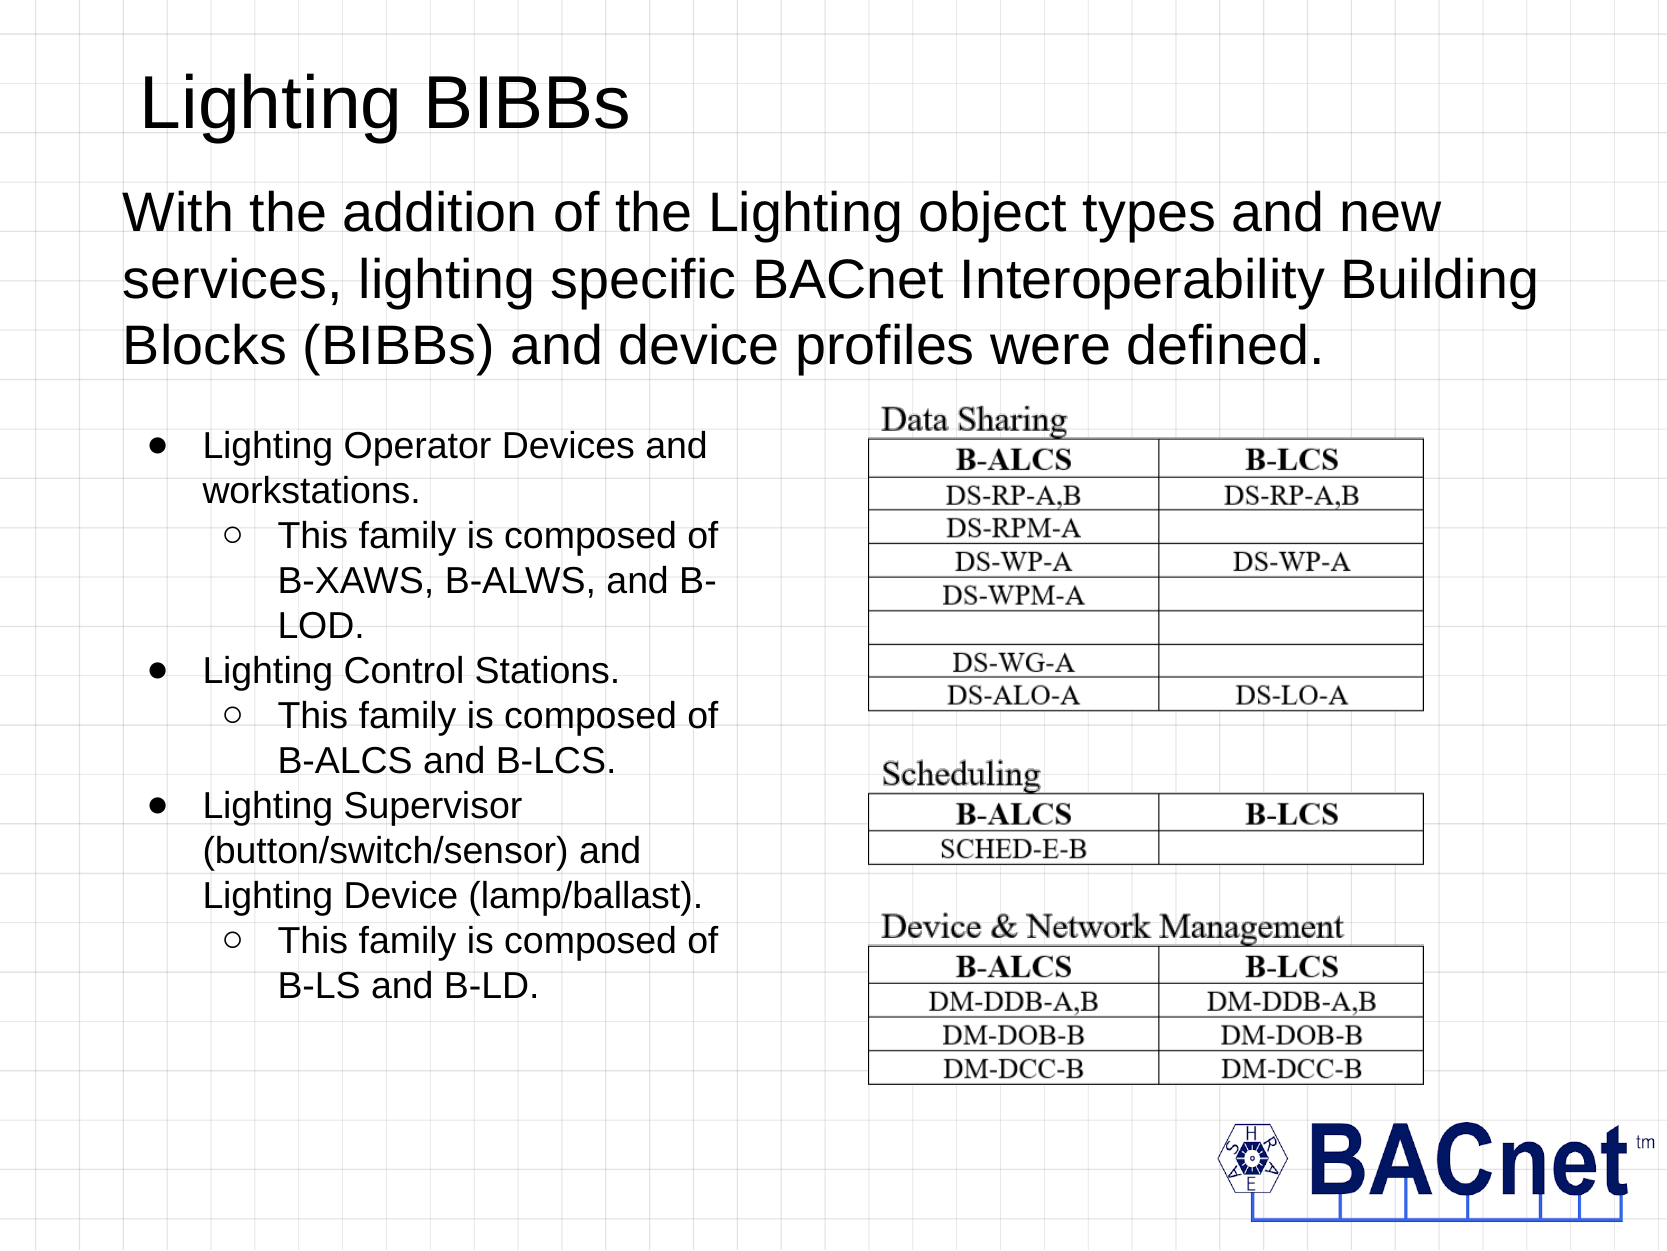

# Lighting BIBBs
With the addition of the Lighting object types and new services, lighting specific BACnet Interoperability Building Blocks (BIBBs) and device profiles were defined.
Lighting Operator Devices and workstations.
This family is composed of B-XAWS, B-ALWS, and B-LOD.
Lighting Control Stations.
This family is composed of B-ALCS and B-LCS.
Lighting Supervisor (button/switch/sensor) and Lighting Device (lamp/ballast).
This family is composed of B-LS and B-LD.